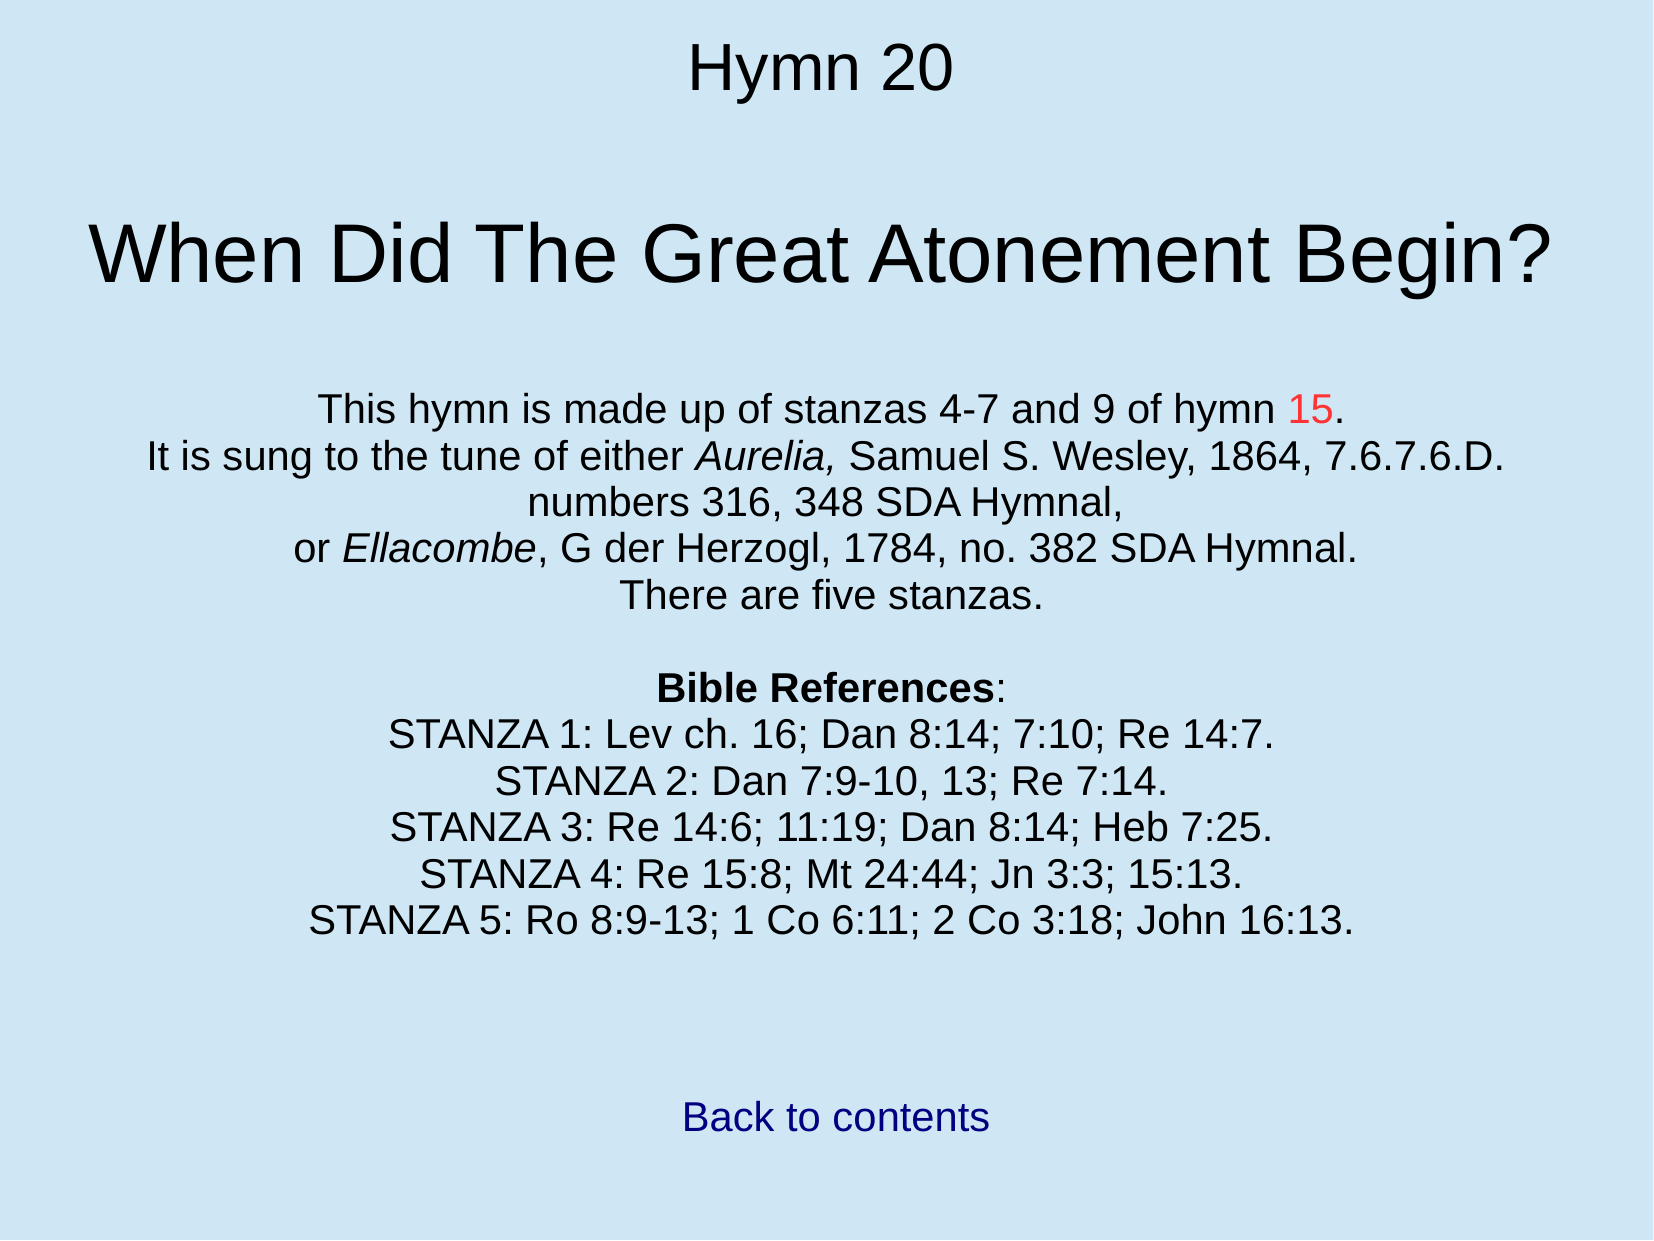

# Hymn 20 When Did The Great Atonement Begin?
This hymn is made up of stanzas 4-7 and 9 of hymn 15.
It is sung to the tune of either Aurelia, Samuel S. Wesley, 1864, 7.6.7.6.D.
numbers 316, 348 SDA Hymnal,
or Ellacombe, G der Herzogl, 1784, no. 382 SDA Hymnal.
There are five stanzas.
Bible References:
STANZA 1: Lev ch. 16; Dan 8:14; 7:10; Re 14:7.
STANZA 2: Dan 7:9-10, 13; Re 7:14.
STANZA 3: Re 14:6; 11:19; Dan 8:14; Heb 7:25.
STANZA 4: Re 15:8; Mt 24:44; Jn 3:3; 15:13.
STANZA 5: Ro 8:9-13; 1 Co 6:11; 2 Co 3:18; John 16:13.
 Back to contents